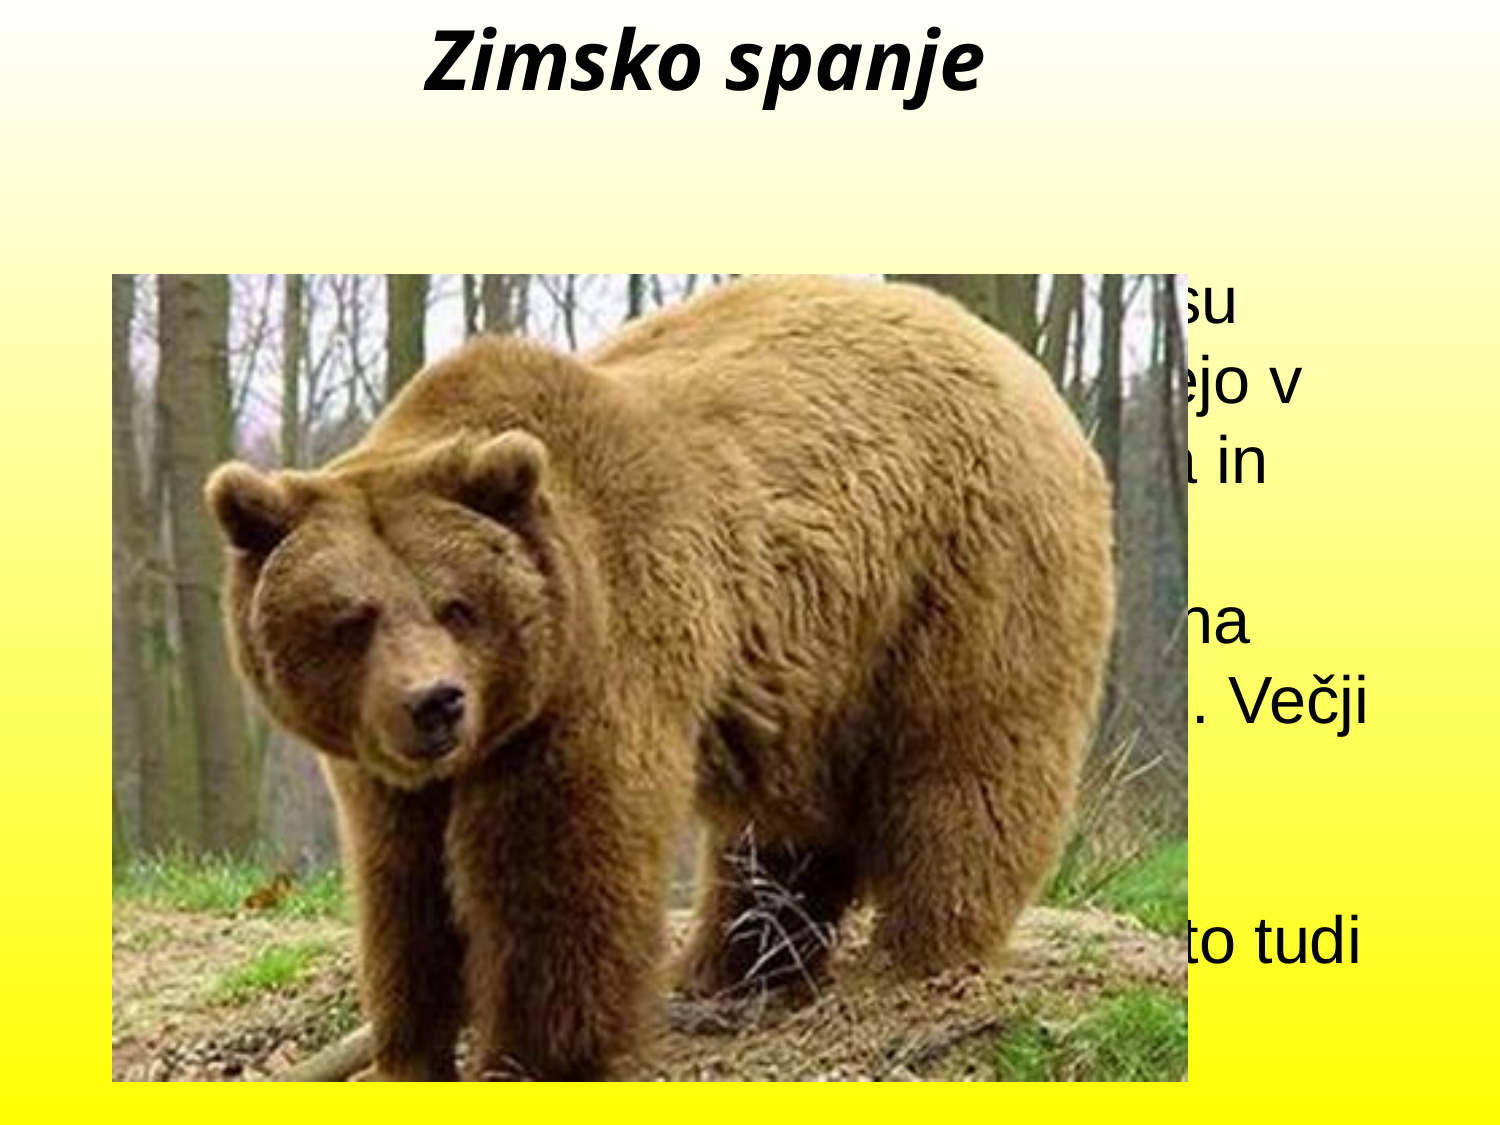

Zimsko spanje
 Mnogi sesalci v hladnem letnem času varčujejo z energijo, tako da zapadejo v zimsko spanje. Telesna temperatura in presnova se jim močno znižata. V takšnem stanju se postijo, živijo pa na račun nakopičenih maščobnih zalog. Večji sesalci (medved) ne pozna pravega zimskega spanja, saj ostaja njihova telesna temperatura visoka in se zato tudi hitro prebudijo.